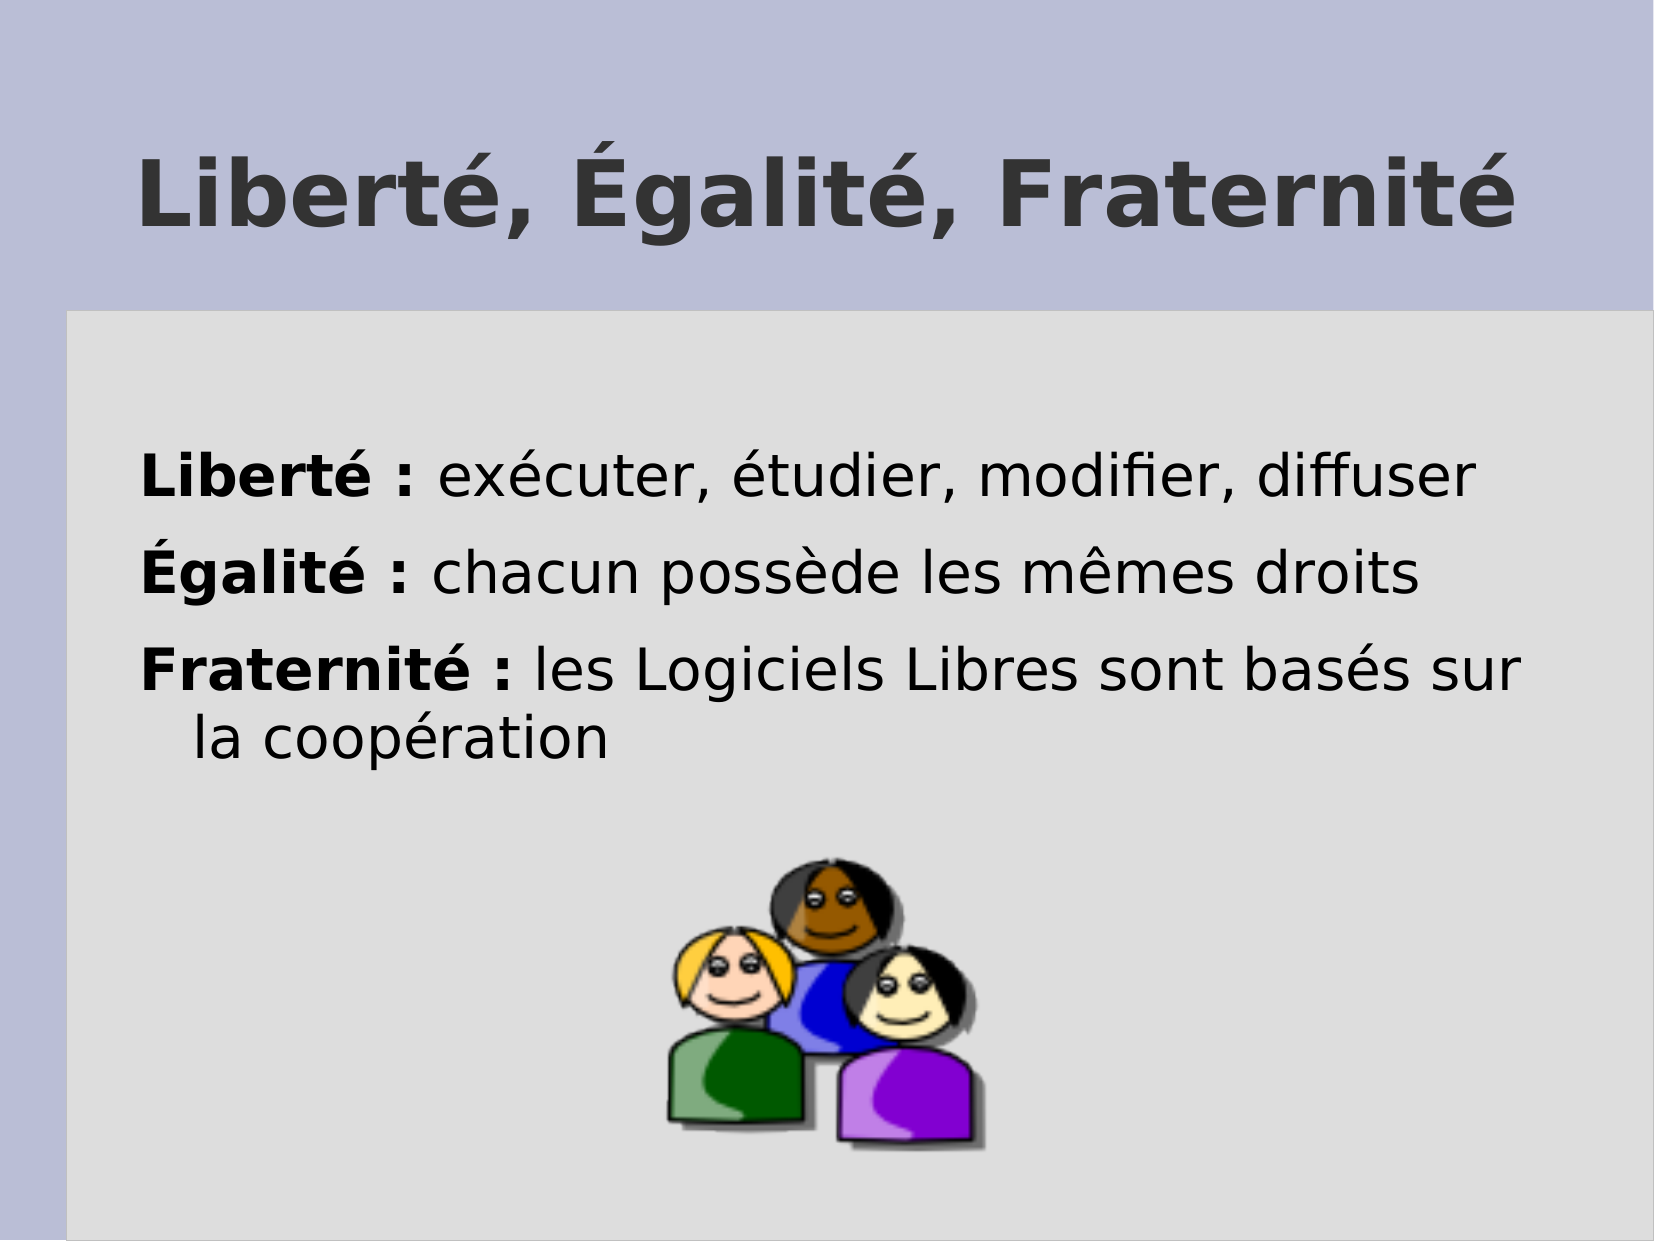

# Liberté, Égalité, Fraternité
Liberté : exécuter, étudier, modifier, diffuser
Égalité : chacun possède les mêmes droits
Fraternité : les Logiciels Libres sont basés sur la coopération